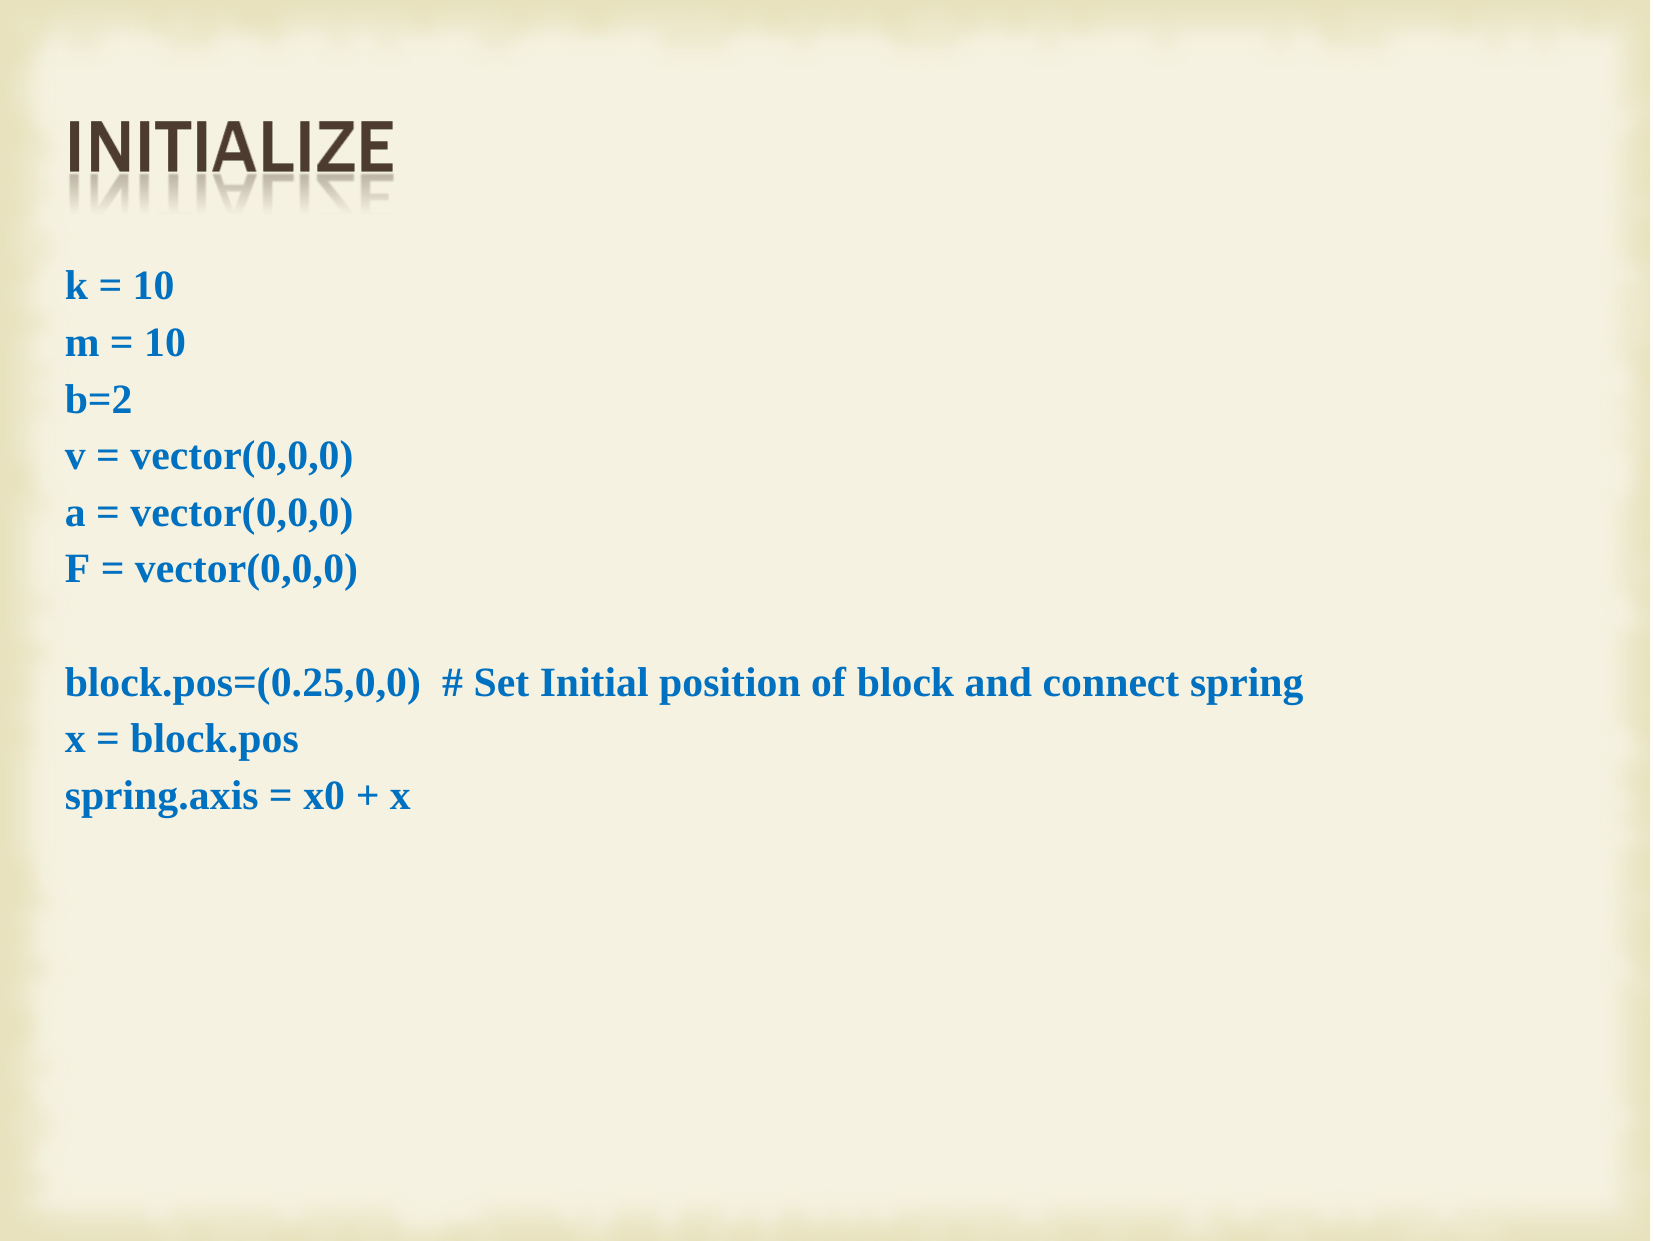

# k = 10
m = 10
b=2
v = vector(0,0,0)
a = vector(0,0,0)
F = vector(0,0,0)
block.pos=(0.25,0,0) # Set Initial position of block and connect spring
x = block.pos
spring.axis = x0 + x